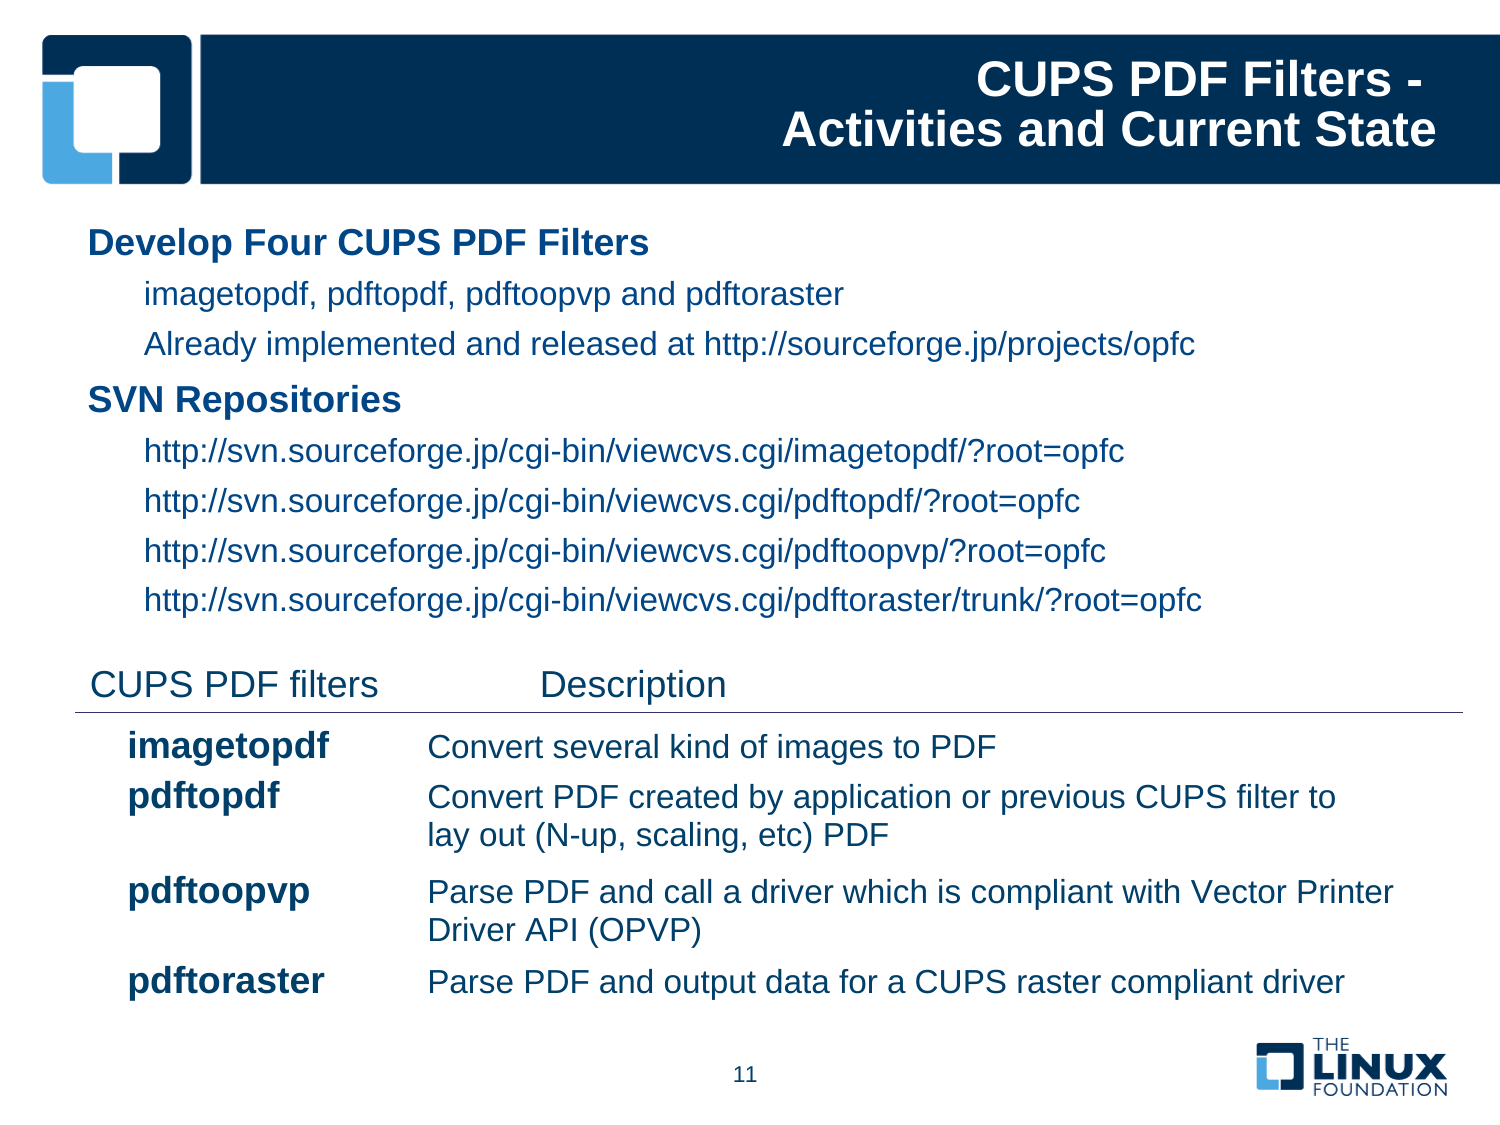

# CUPS PDF Filters - Activities and Current State
Develop Four CUPS PDF Filters
imagetopdf, pdftopdf, pdftoopvp and pdftoraster
Already implemented and released at http://sourceforge.jp/projects/opfc
SVN Repositories
http://svn.sourceforge.jp/cgi-bin/viewcvs.cgi/imagetopdf/?root=opfc
http://svn.sourceforge.jp/cgi-bin/viewcvs.cgi/pdftopdf/?root=opfc
http://svn.sourceforge.jp/cgi-bin/viewcvs.cgi/pdftoopvp/?root=opfc
http://svn.sourceforge.jp/cgi-bin/viewcvs.cgi/pdftoraster/trunk/?root=opfc
CUPS PDF filters		Description
imagetopdf	Convert several kind of images to PDF
pdftopdf	Convert PDF created by application or previous CUPS filter to
		lay out (N-up, scaling, etc) PDF
pdftoopvp	Parse PDF and call a driver which is compliant with Vector Printer
		Driver API (OPVP)
pdftoraster	Parse PDF and output data for a CUPS raster compliant driver
11